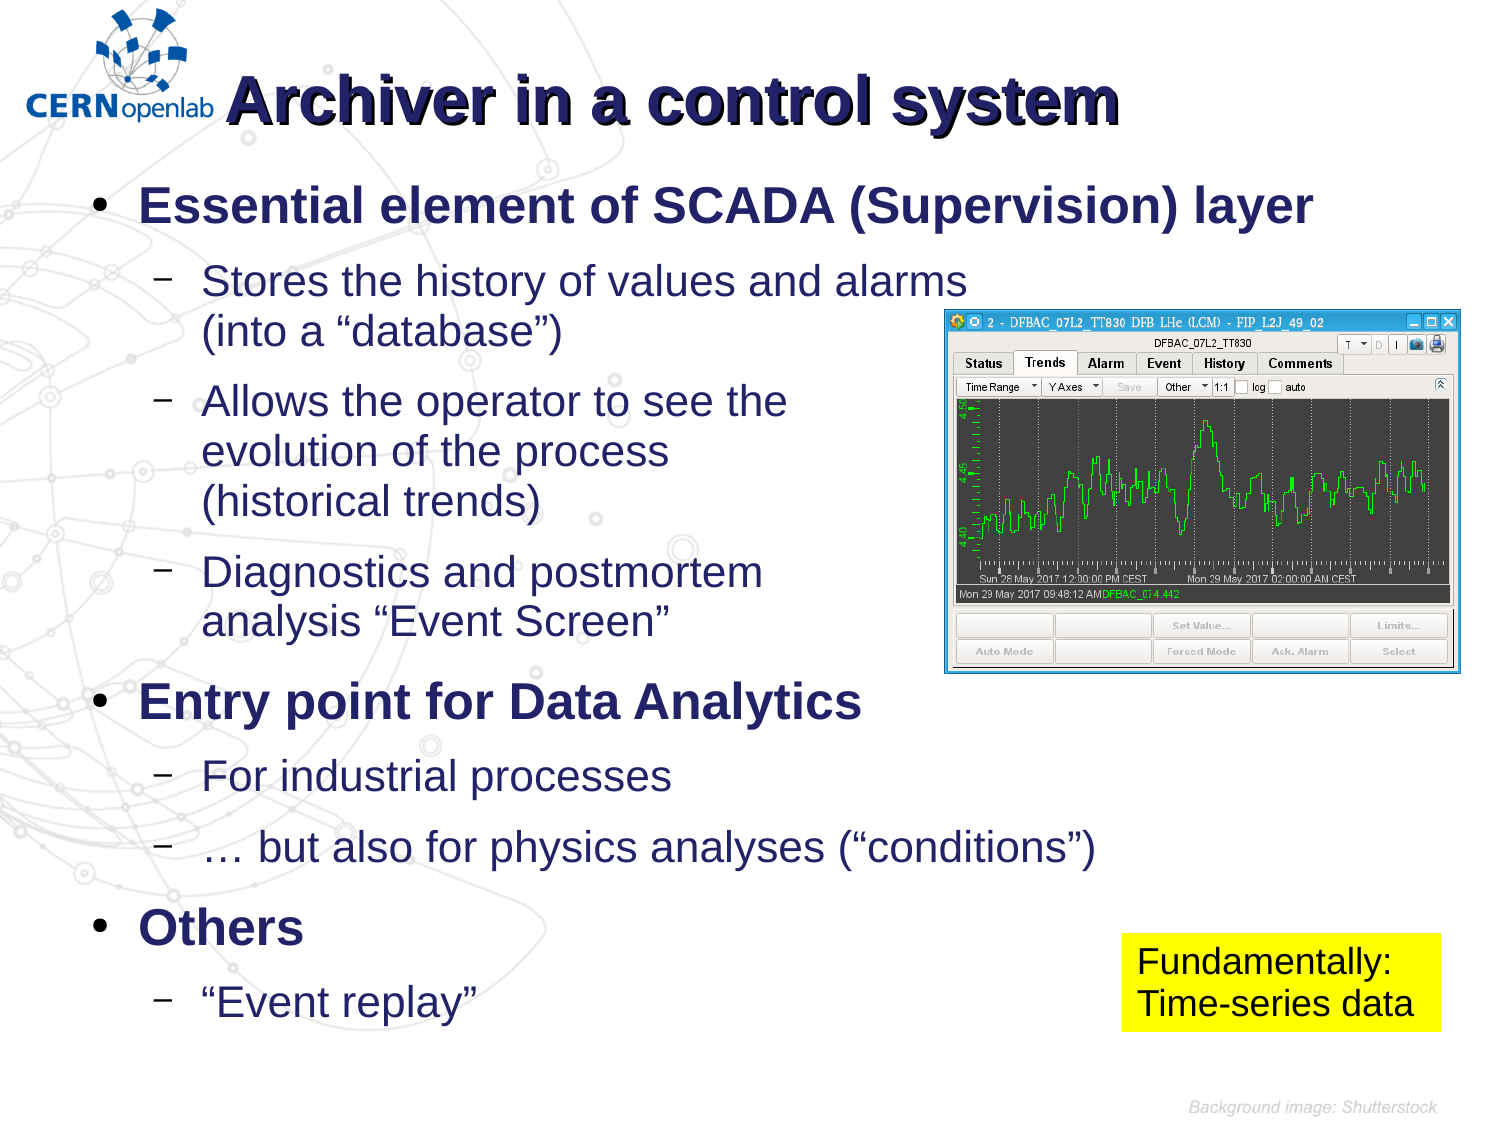

# Archiver in a control system
Essential element of SCADA (Supervision) layer
Stores the history of values and alarms
(into a “database”)
Allows the operator to see the
evolution of the process
(historical trends)
Diagnostics and postmortem
analysis “Event Screen”
Entry point for Data Analytics
For industrial processes
… but also for physics analyses (“conditions”)
Others
“Event replay”
Fundamentally:
Time-series data